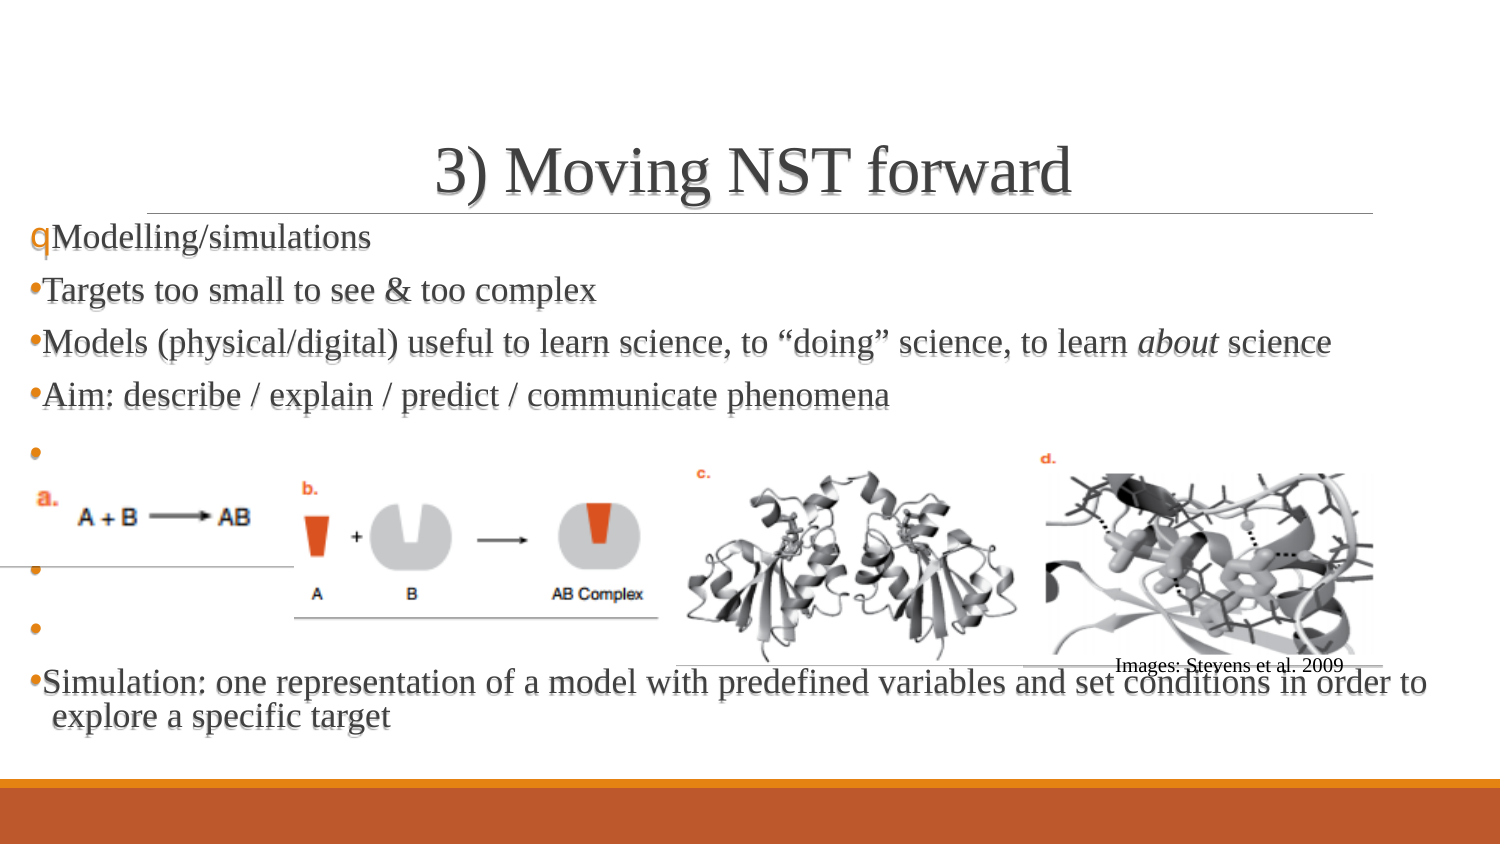

# 3) Moving NST forward
Modelling/simulations
Targets too small to see & too complex
Models (physical/digital) useful to learn science, to “doing” science, to learn about science
Aim: describe / explain / predict / communicate phenomena
Simulation: one representation of a model with predefined variables and set conditions in order to explore a specific target
Images: Stevens et al. 2009